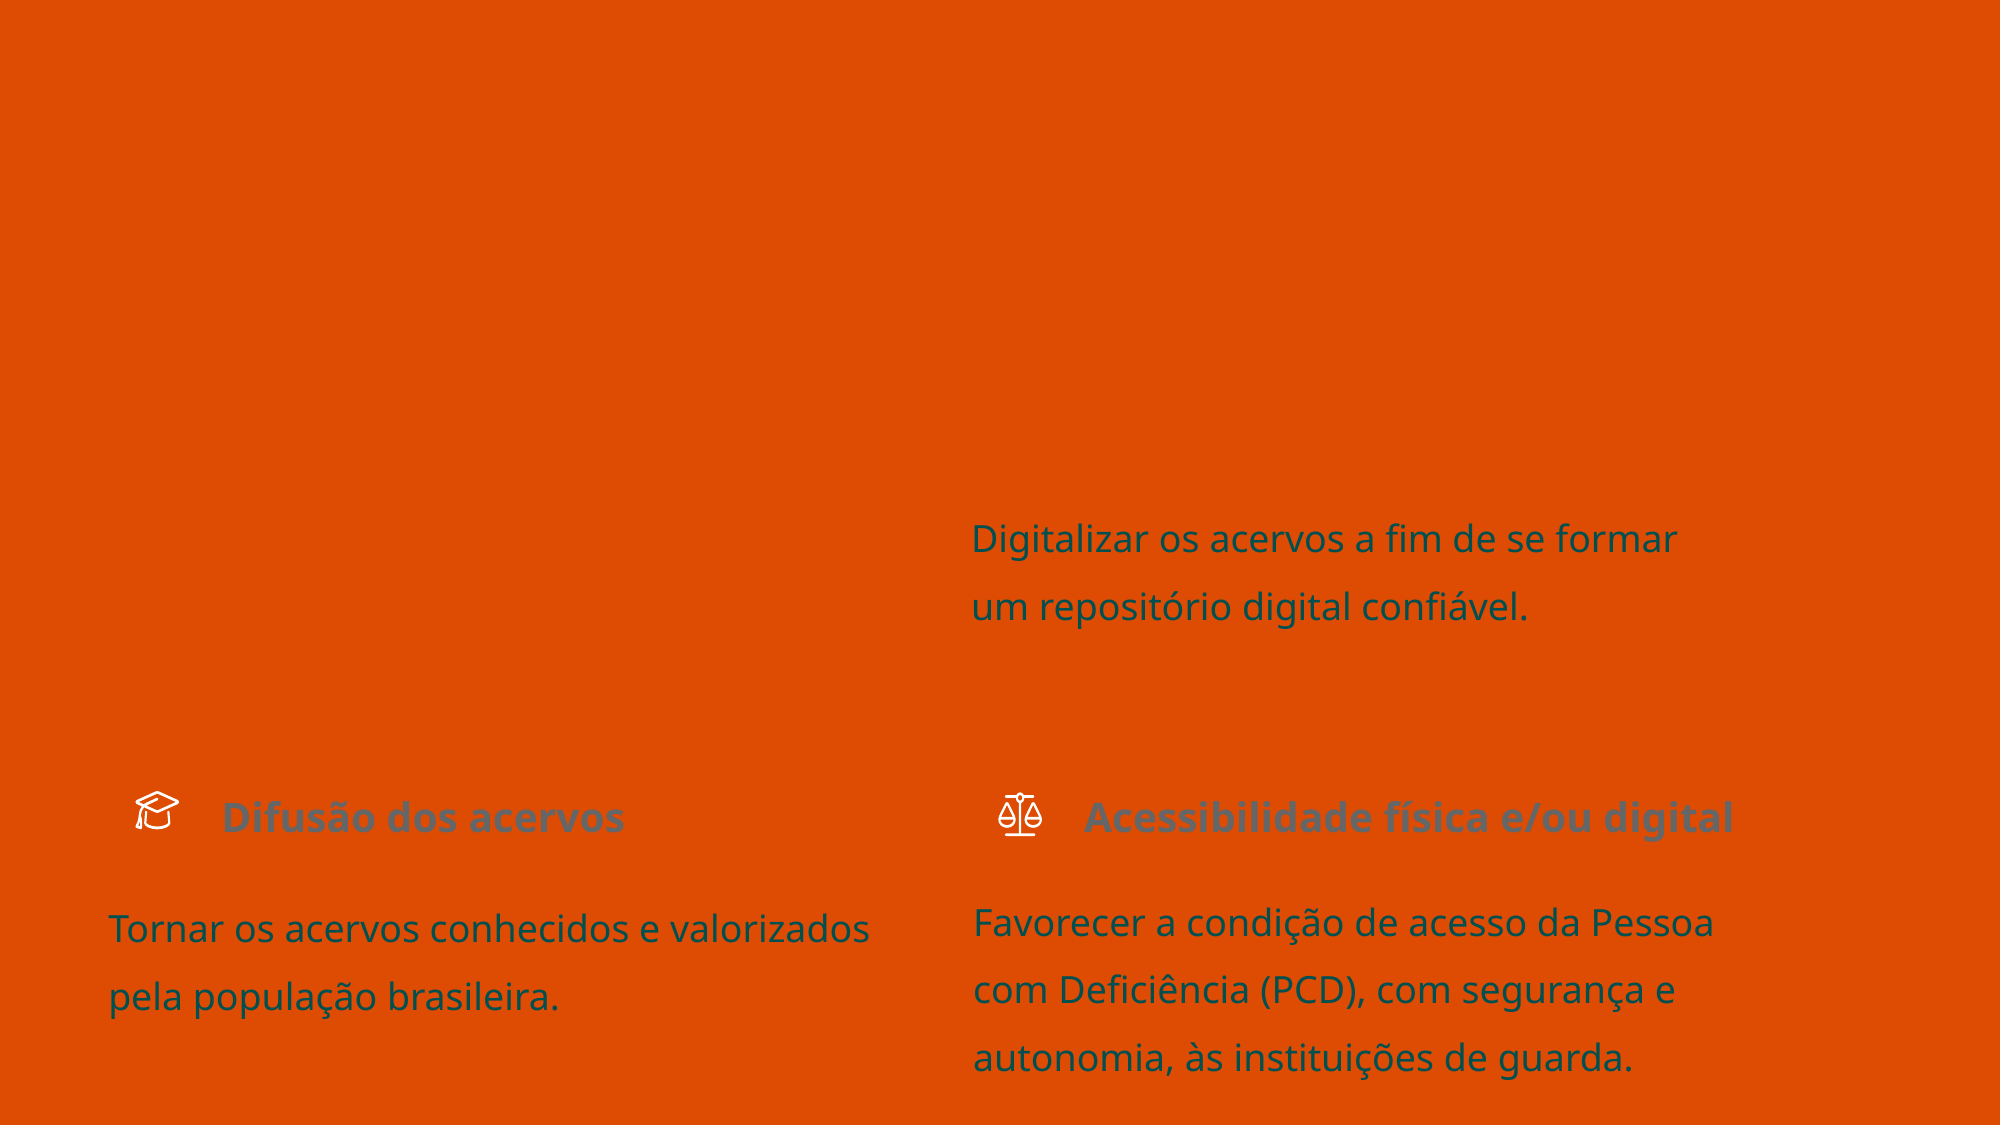

Características do Edital
Objetivos Específicos
Fortalecer infraestrutura
Acesso à memória brasileira
Recuperação e preservação dos acervos, para salvaguardar o patrimônio brasileiro.
Digitalizar os acervos a fim de se formar um repositório digital confiável.
Difusão dos acervos
Acessibilidade física e/ou digital
Favorecer a condição de acesso da Pessoa com Deficiência (PCD), com segurança e autonomia, às instituições de guarda.
Tornar os acervos conhecidos e valorizados pela população brasileira.